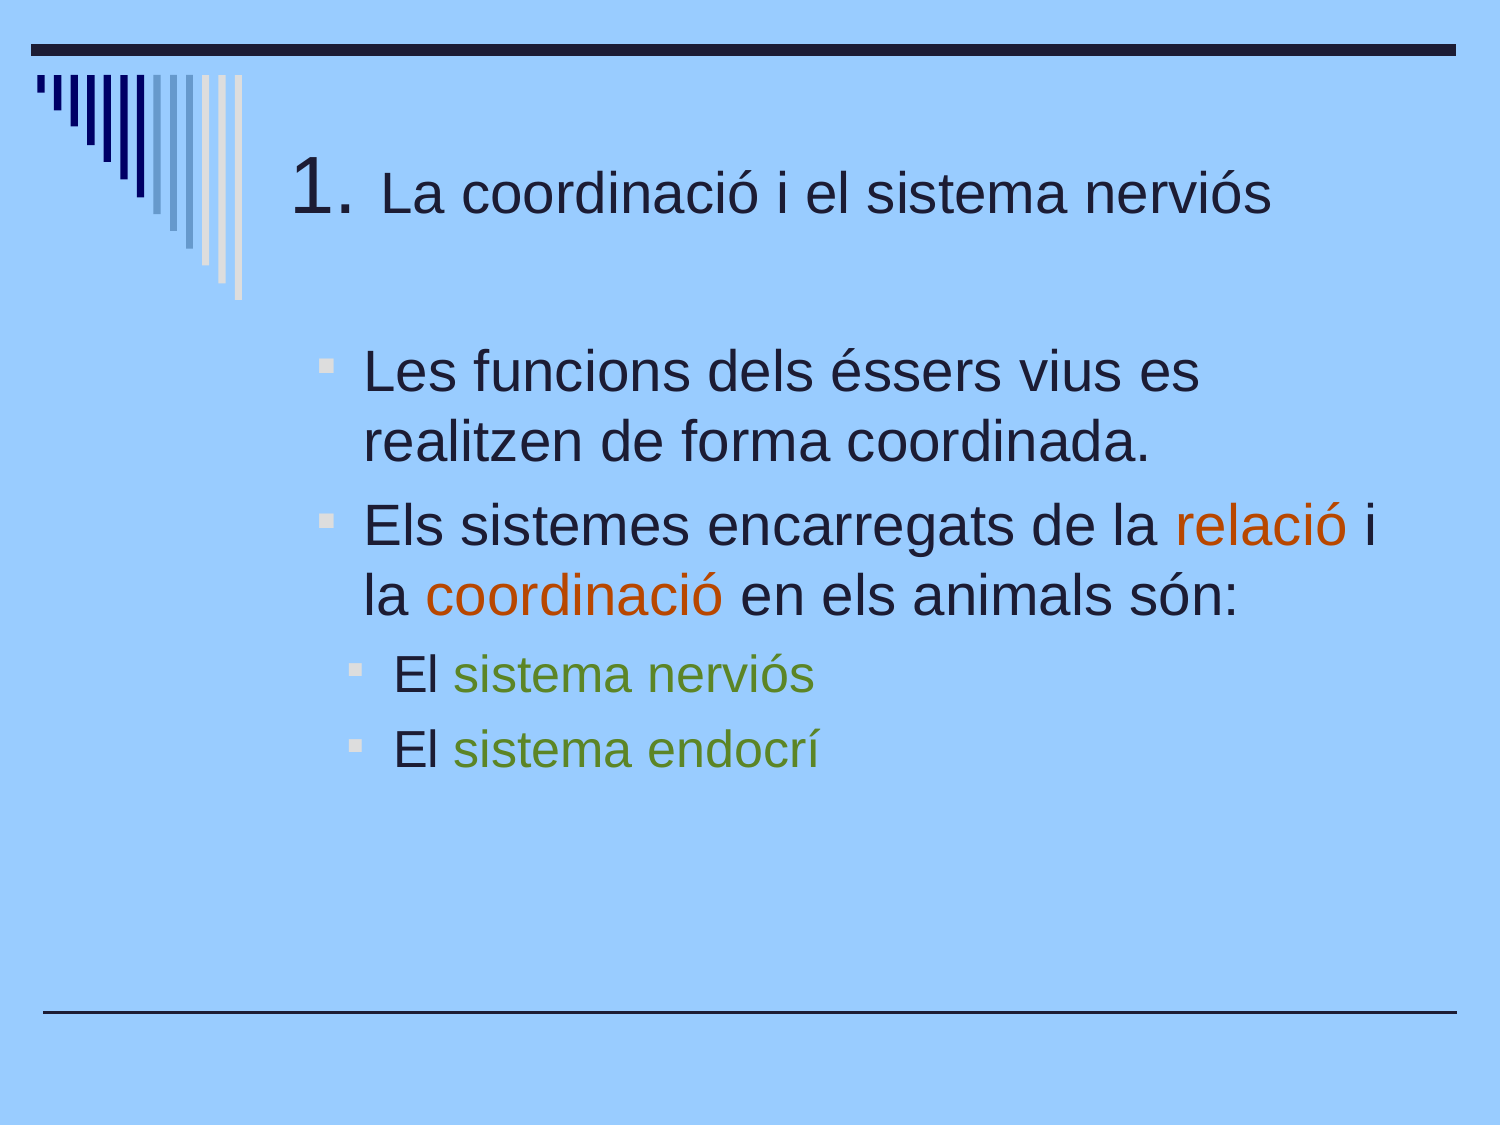

# 1. La coordinació i el sistema nerviós
Les funcions dels éssers vius es realitzen de forma coordinada.
Els sistemes encarregats de la relació i la coordinació en els animals són:
El sistema nerviós
El sistema endocrí